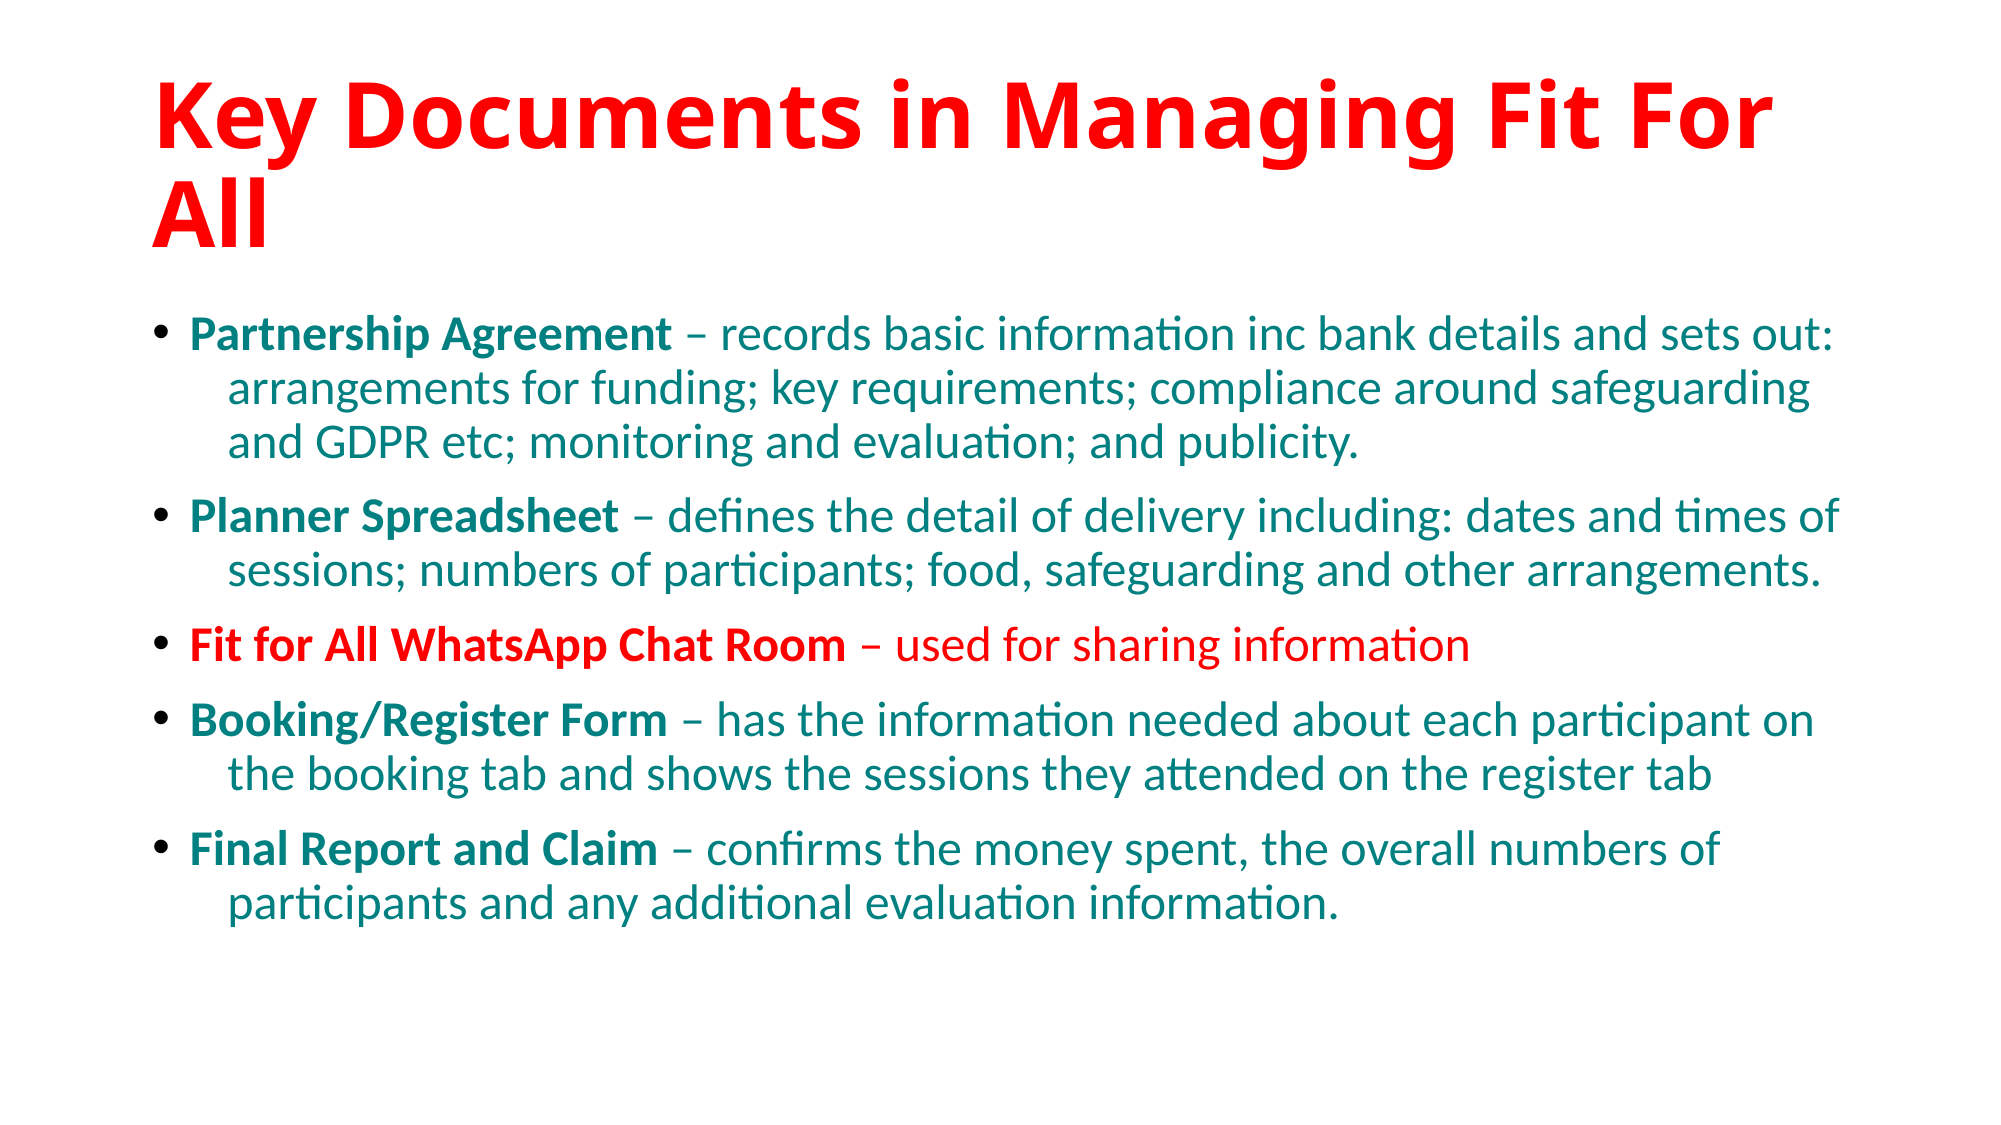

# Key Documents in Managing Fit For All
Partnership Agreement – records basic information inc bank details and sets out: arrangements for funding; key requirements; compliance around safeguarding and GDPR etc; monitoring and evaluation; and publicity.
Planner Spreadsheet – defines the detail of delivery including: dates and times of sessions; numbers of participants; food, safeguarding and other arrangements.
Fit for All WhatsApp Chat Room – used for sharing information
Booking/Register Form – has the information needed about each participant on the booking tab and shows the sessions they attended on the register tab
Final Report and Claim – confirms the money spent, the overall numbers of participants and any additional evaluation information.